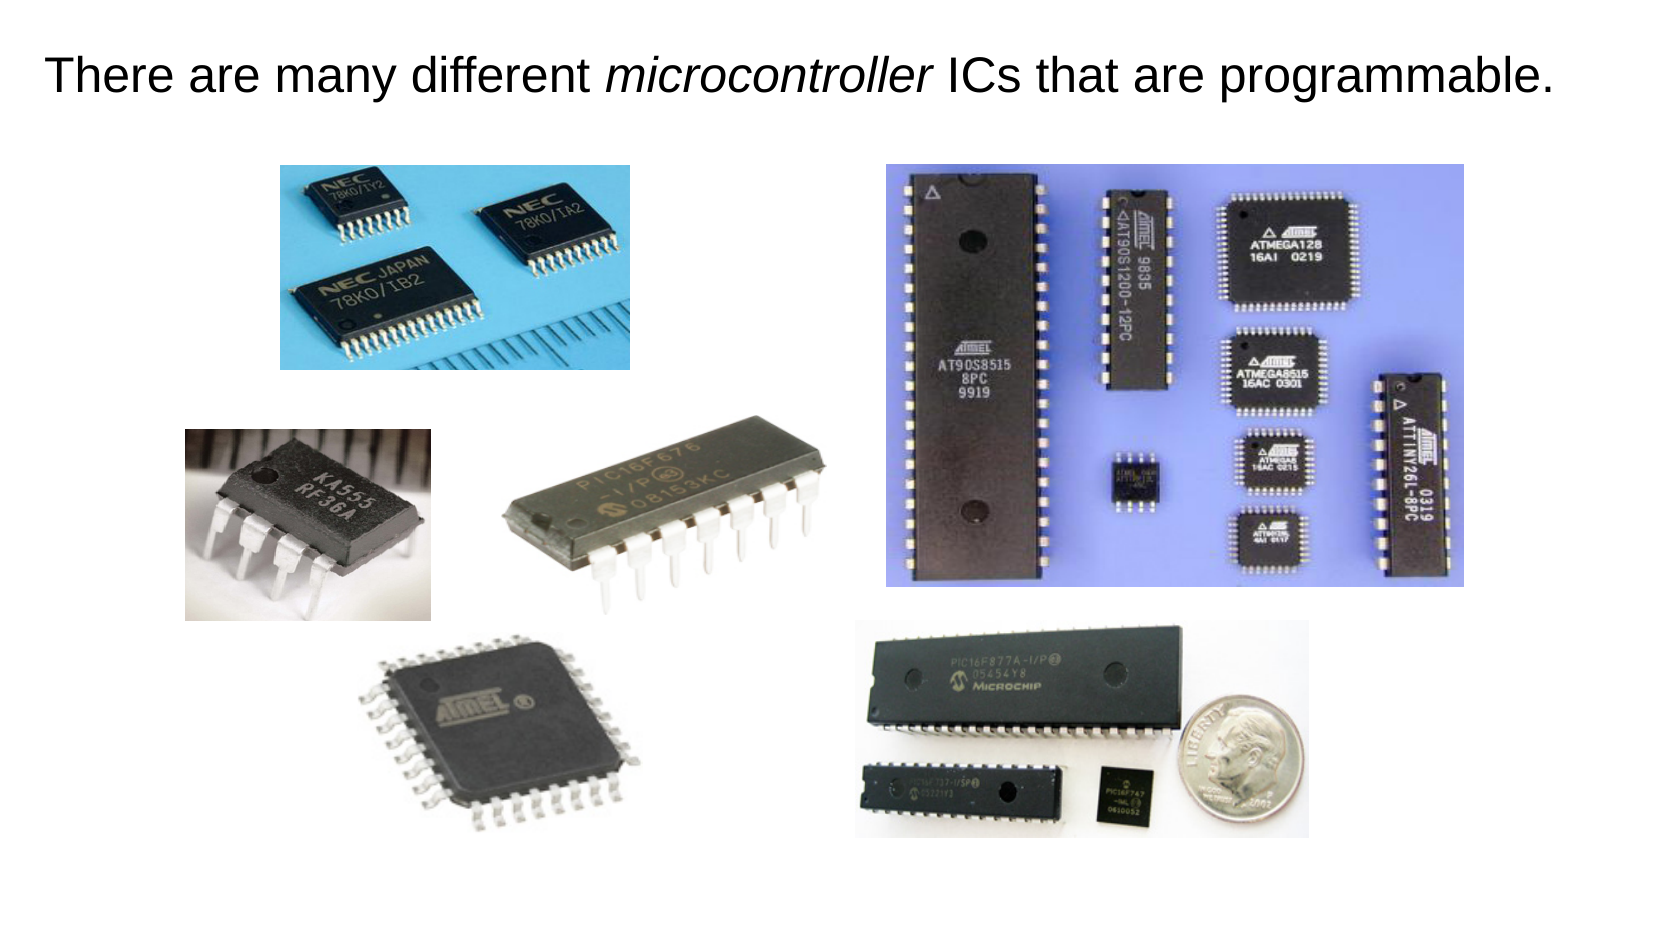

# There are many different microcontroller ICs that are programmable.